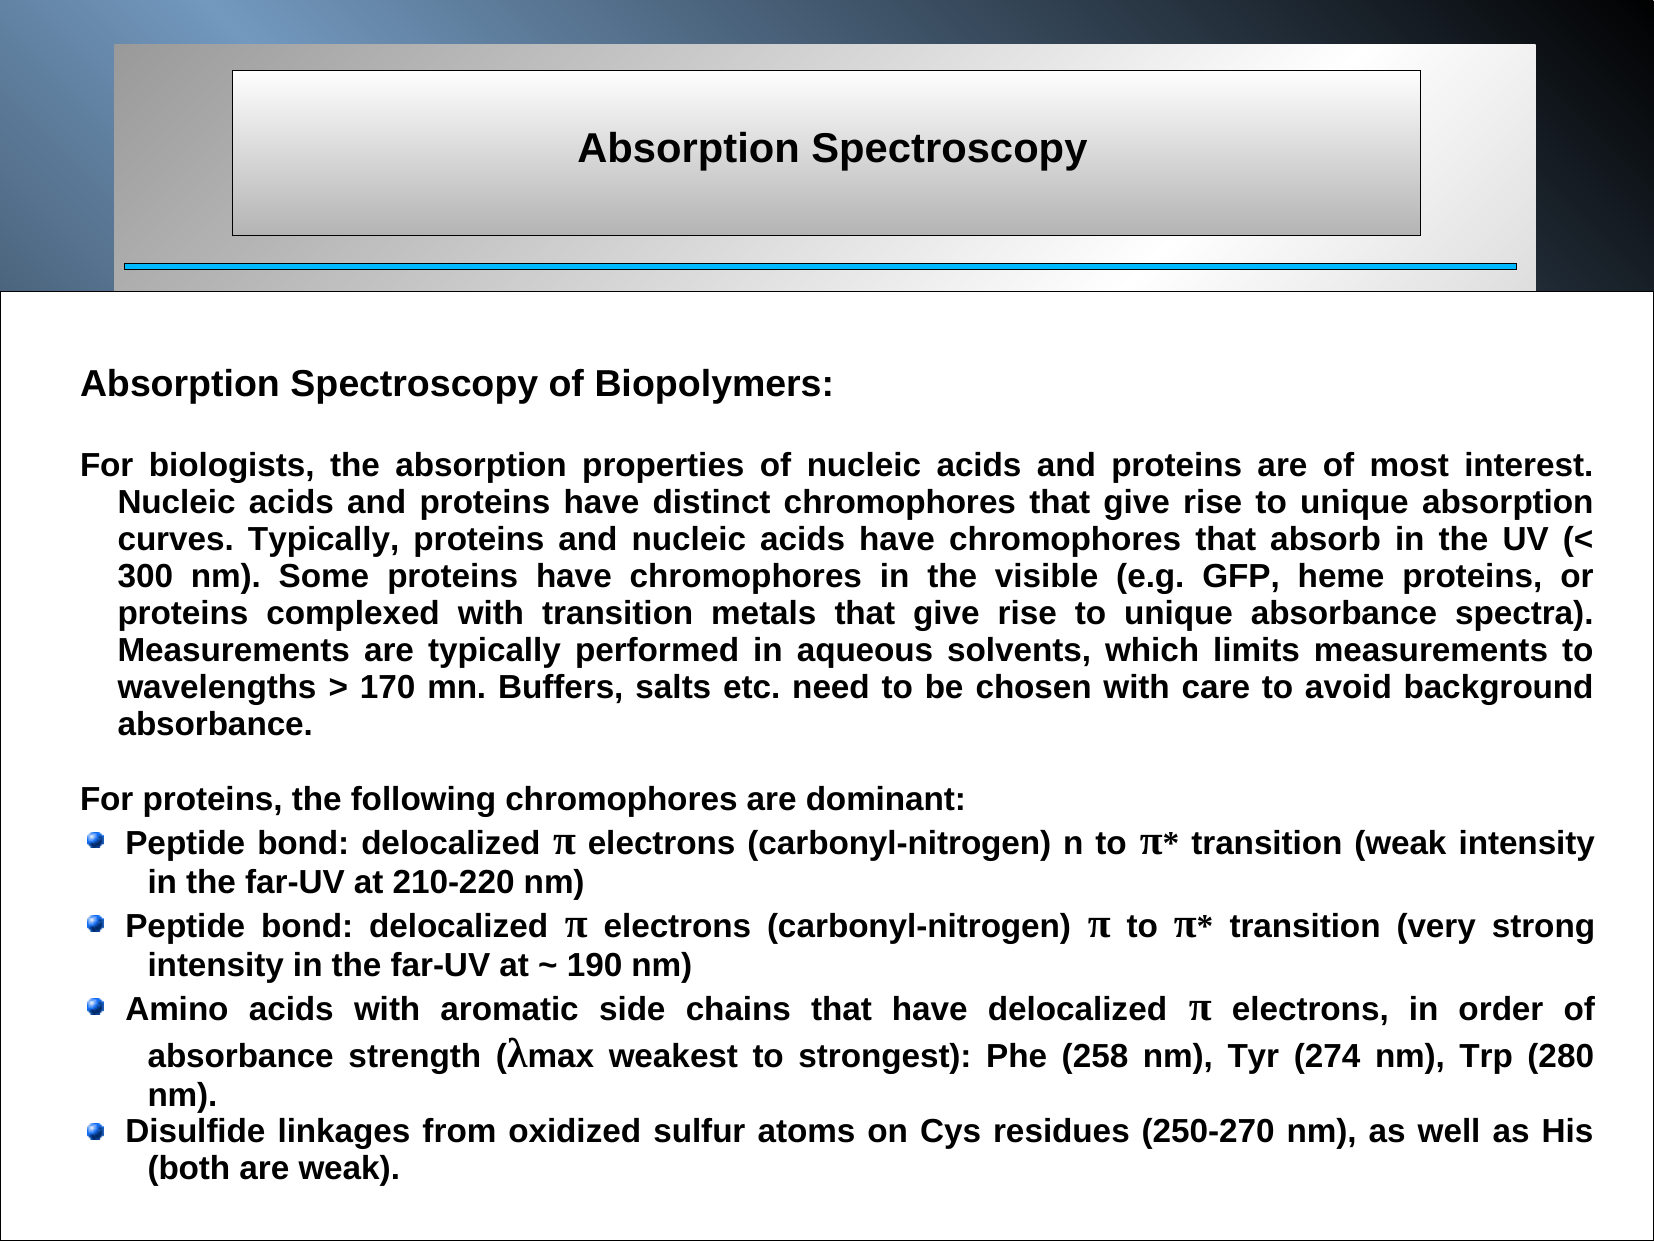

Absorption Spectroscopy
Absorption Spectroscopy of Biopolymers:
For biologists, the absorption properties of nucleic acids and proteins are of most interest. Nucleic acids and proteins have distinct chromophores that give rise to unique absorption curves. Typically, proteins and nucleic acids have chromophores that absorb in the UV (< 300 nm). Some proteins have chromophores in the visible (e.g. GFP, heme proteins, or proteins complexed with transition metals that give rise to unique absorbance spectra). Measurements are typically performed in aqueous solvents, which limits measurements to wavelengths > 170 mn. Buffers, salts etc. need to be chosen with care to avoid background absorbance.
For proteins, the following chromophores are dominant:
Peptide bond: delocalized π electrons (carbonyl-nitrogen) n to π* transition (weak intensity in the far-UV at 210-220 nm)
Peptide bond: delocalized π electrons (carbonyl-nitrogen) π to π* transition (very strong intensity in the far-UV at ~ 190 nm)
Amino acids with aromatic side chains that have delocalized π electrons, in order of absorbance strength (λmax weakest to strongest): Phe (258 nm), Tyr (274 nm), Trp (280 nm).
Disulfide linkages from oxidized sulfur atoms on Cys residues (250-270 nm), as well as His (both are weak).